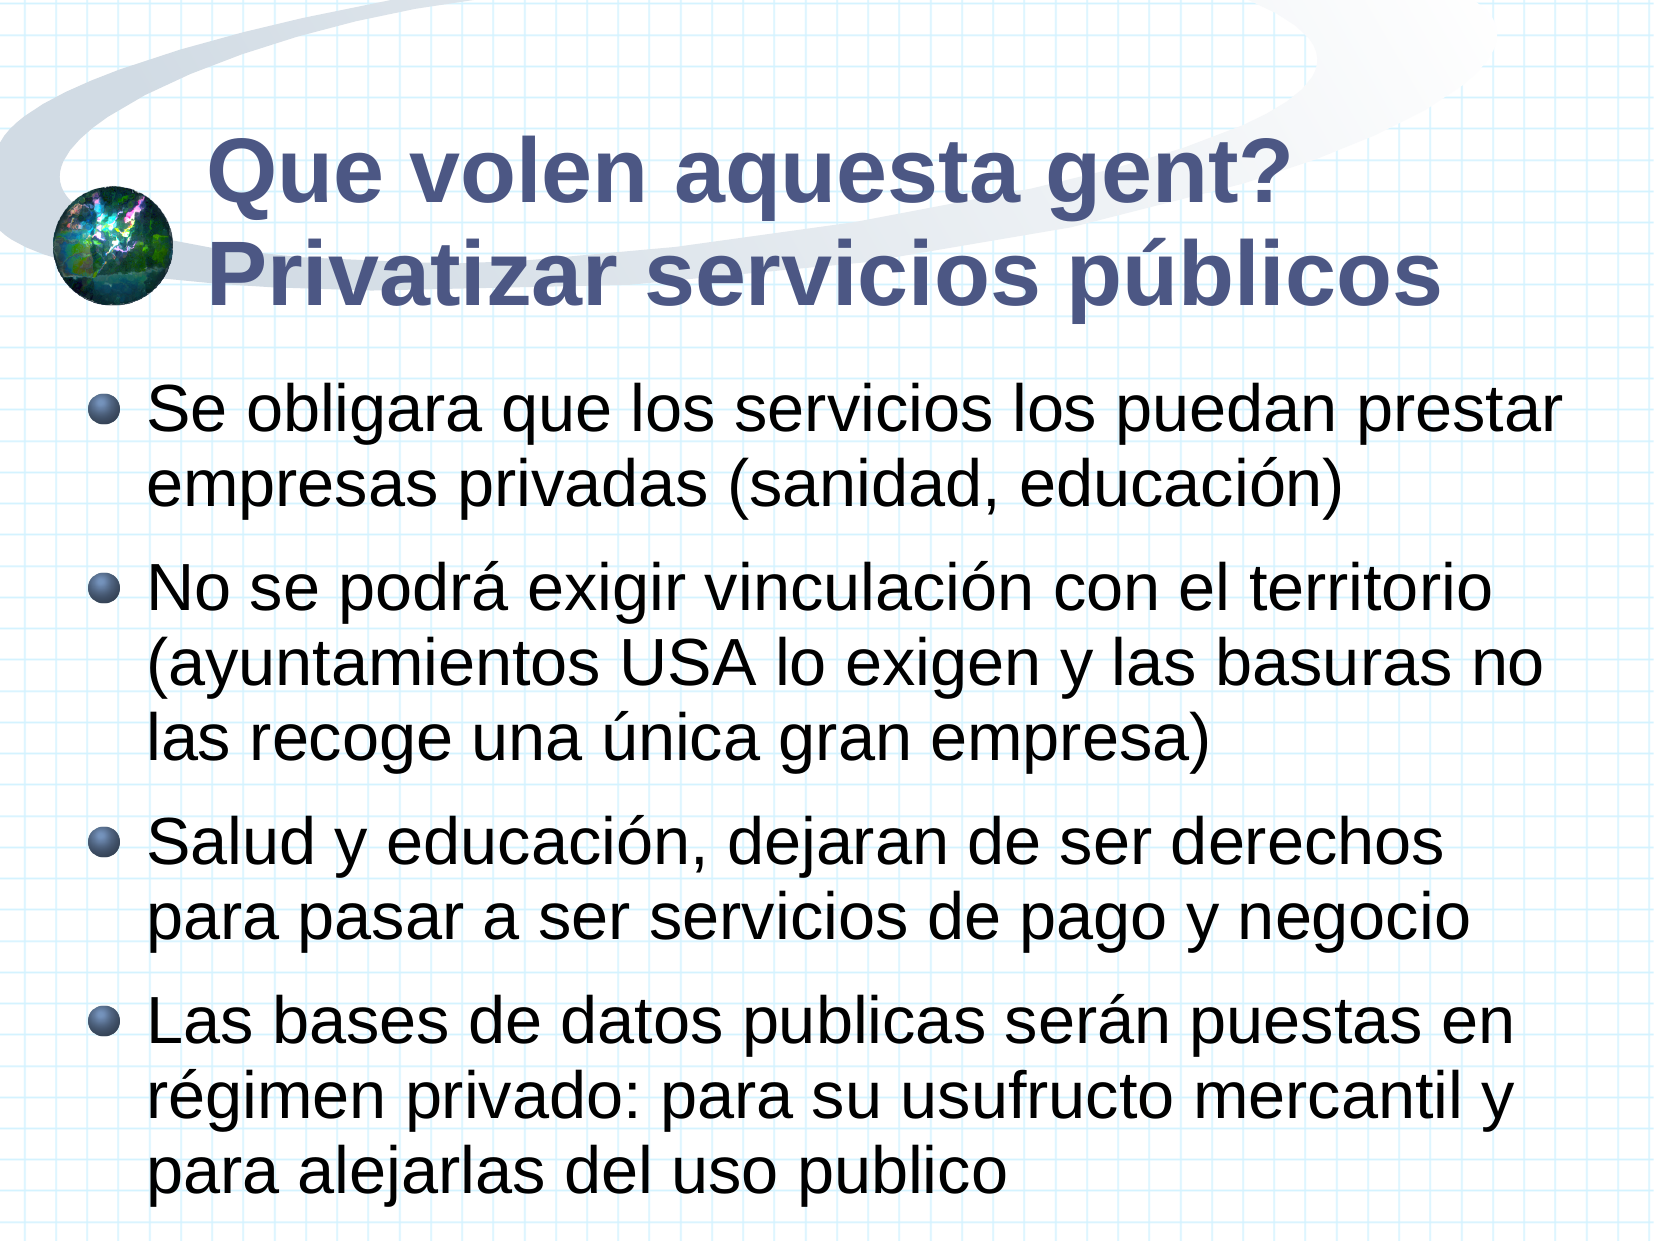

# Que volen aquesta gent? Privatizar servicios públicos
Se obligara que los servicios los puedan prestar empresas privadas (sanidad, educación)
No se podrá exigir vinculación con el territorio (ayuntamientos USA lo exigen y las basuras no las recoge una única gran empresa)
Salud y educación, dejaran de ser derechos para pasar a ser servicios de pago y negocio
Las bases de datos publicas serán puestas en régimen privado: para su usufructo mercantil y para alejarlas del uso publico